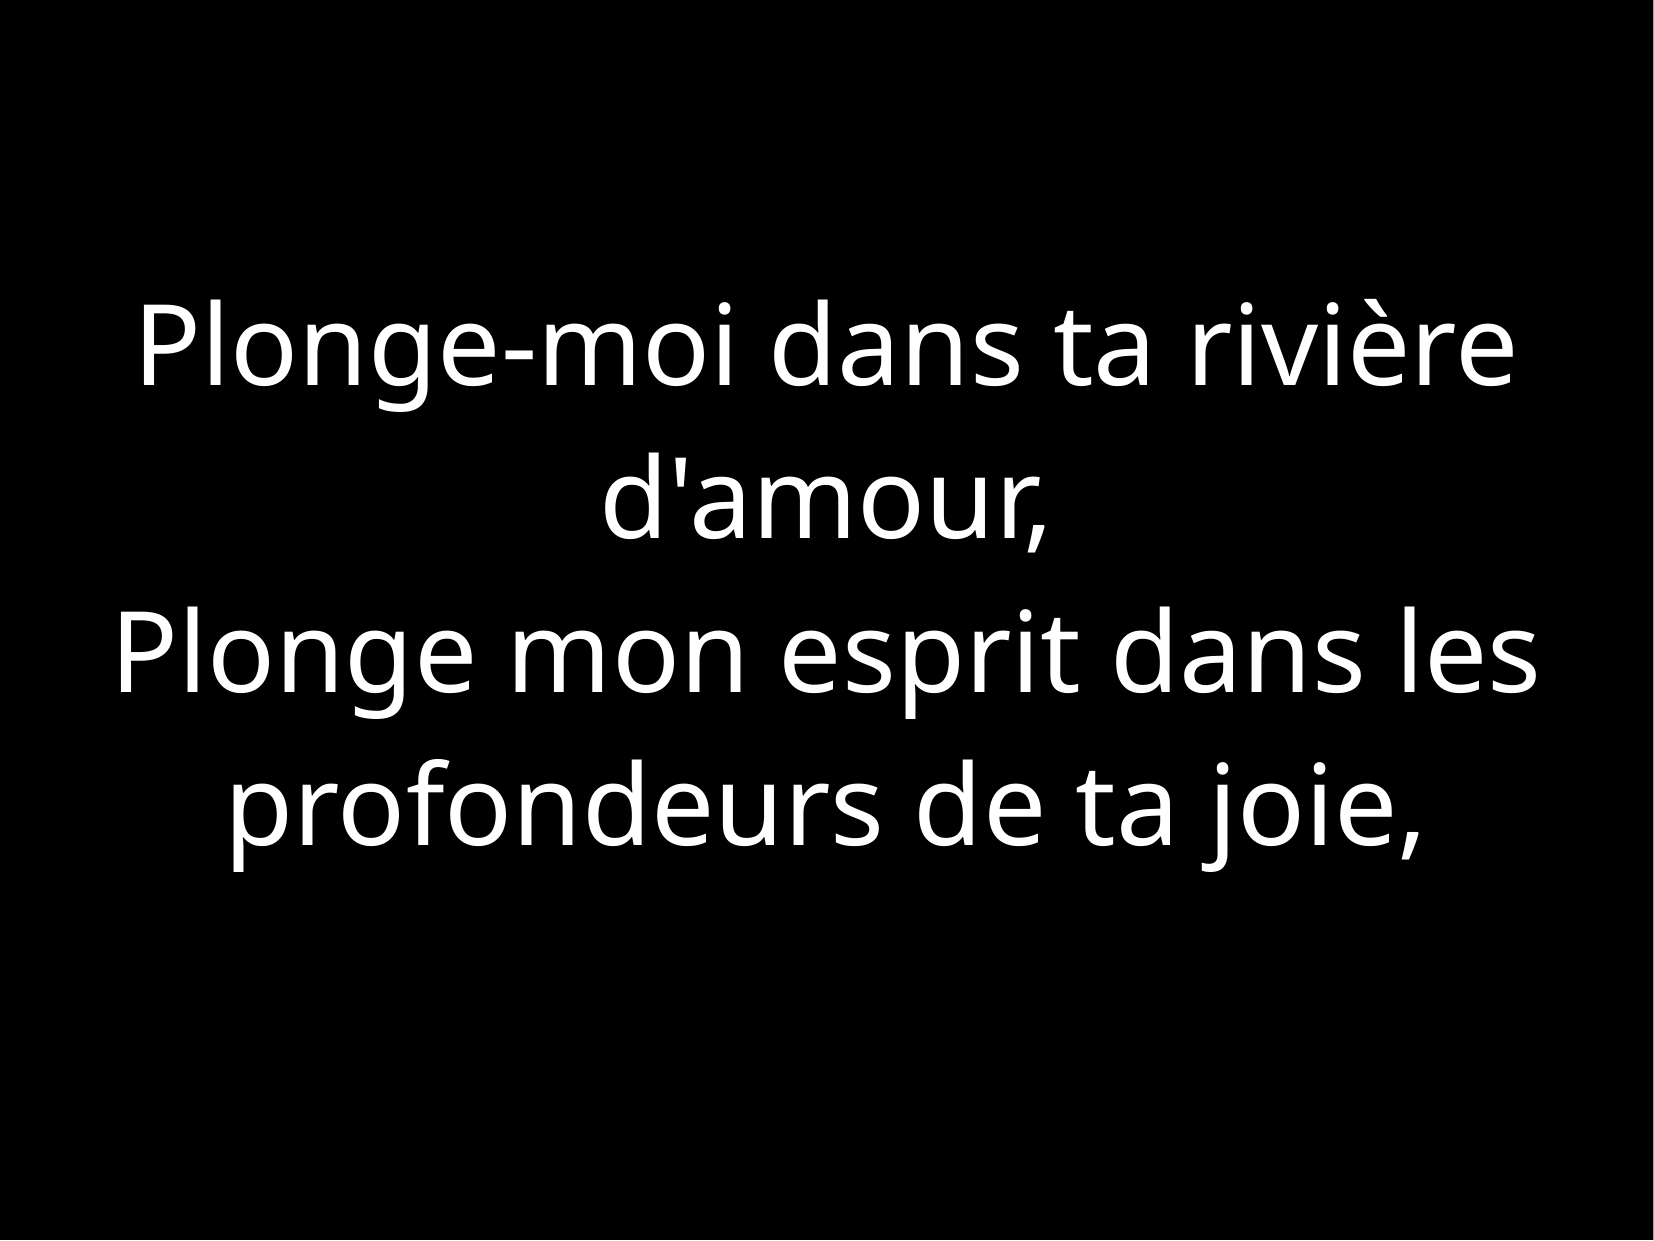

# Plonge-moi dans ta rivière d'amour,
Plonge mon esprit dans les profondeurs de ta joie,